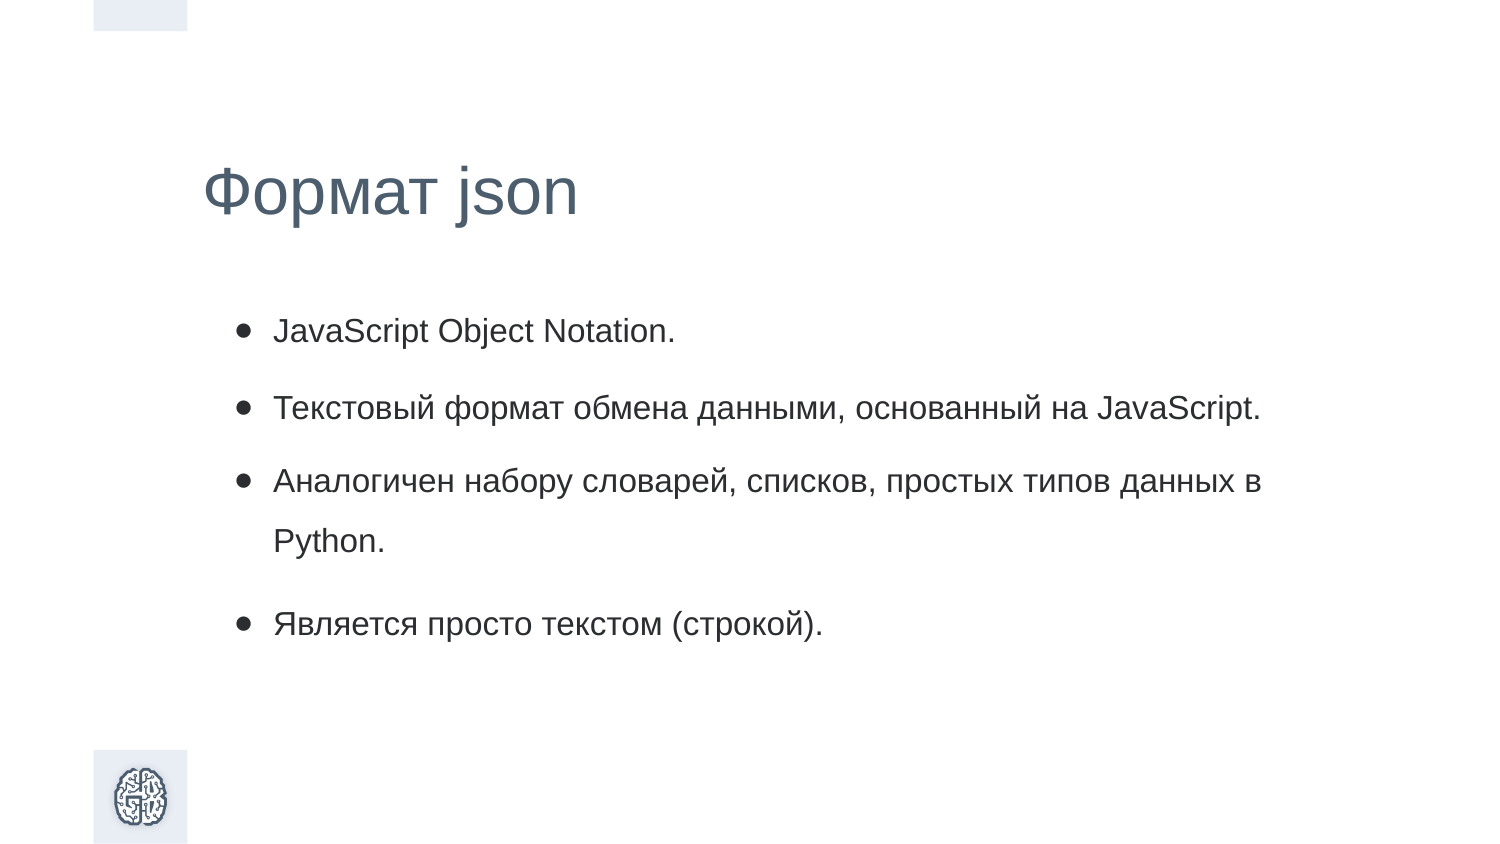

Формат json
JavaScript Object Notation.
Текстовый формат обмена данными, основанный на JavaScript.
Аналогичен набору словарей, списков, простых типов данных в Python.
Является просто текстом (строкой).